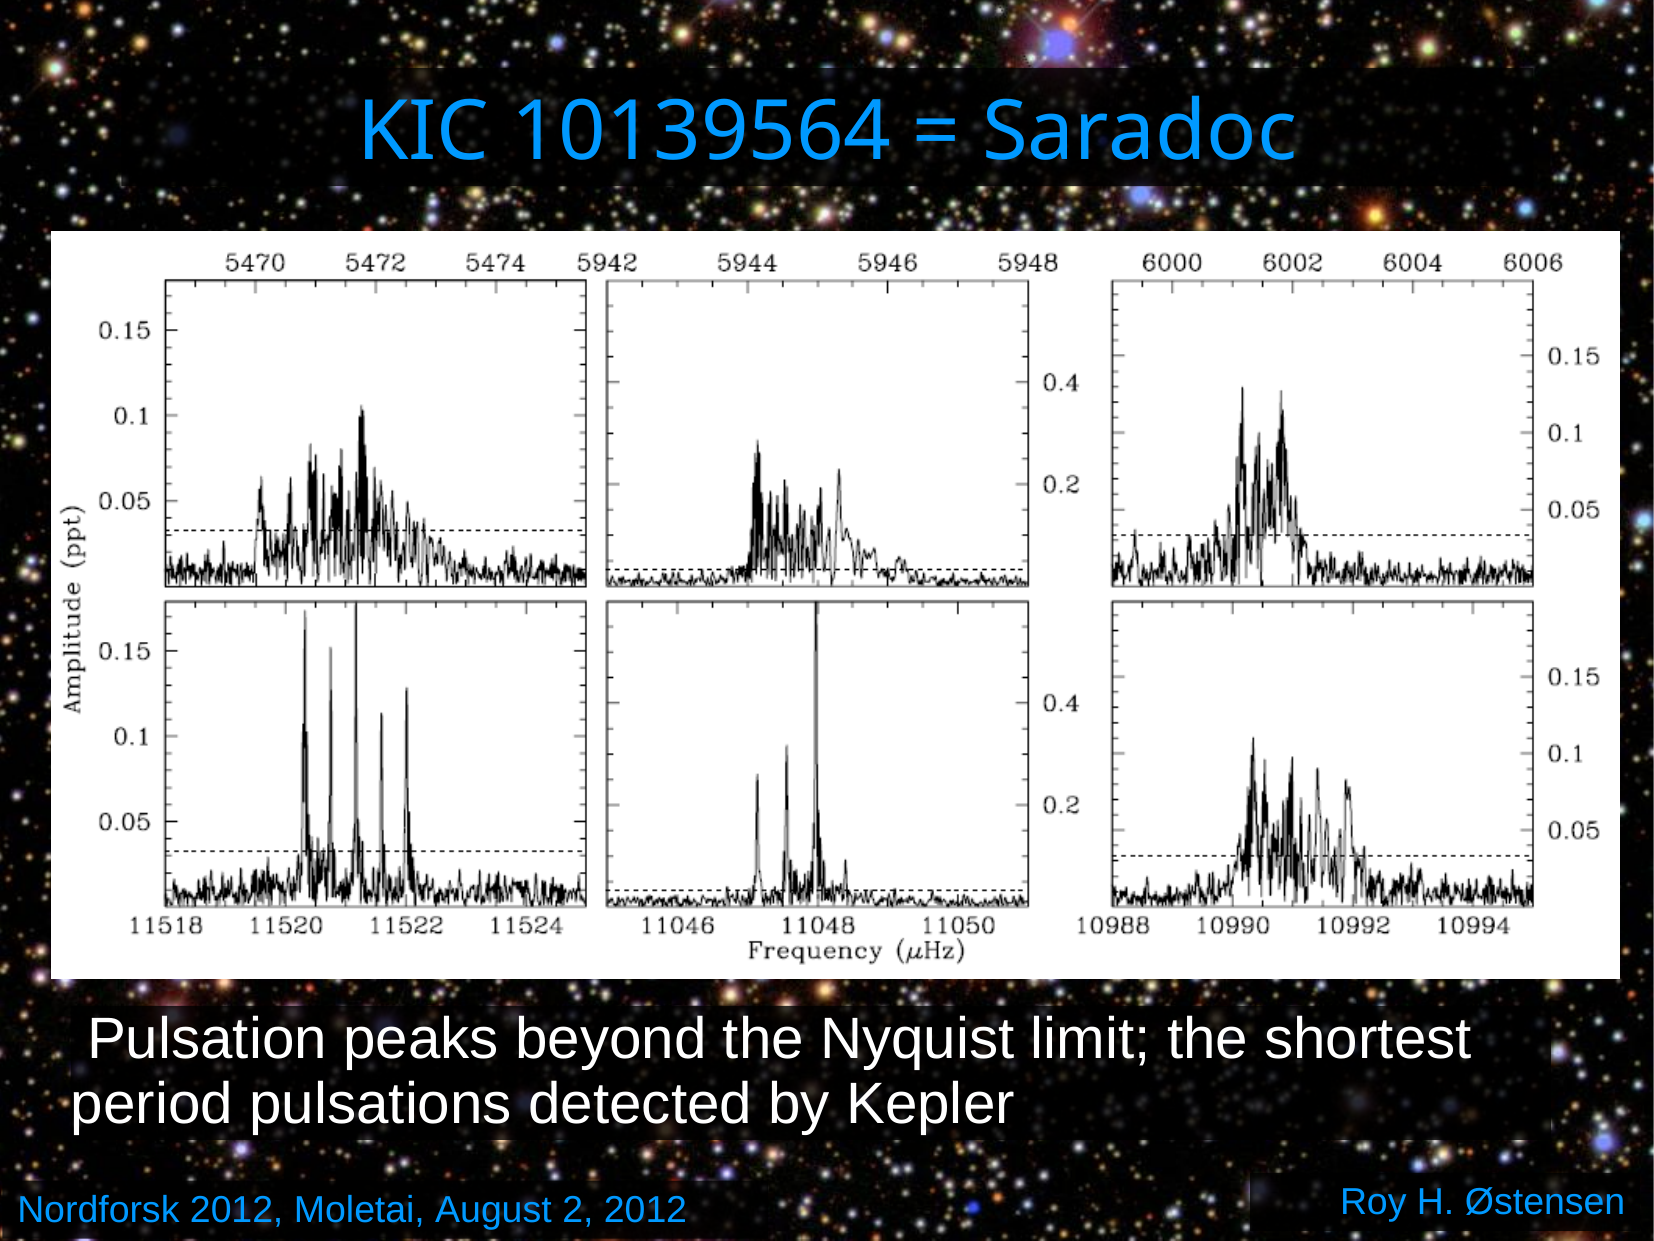

# KIC 10139564 = Saradoc
 Pulsation peaks beyond the Nyquist limit; the shortest period pulsations detected by Kepler